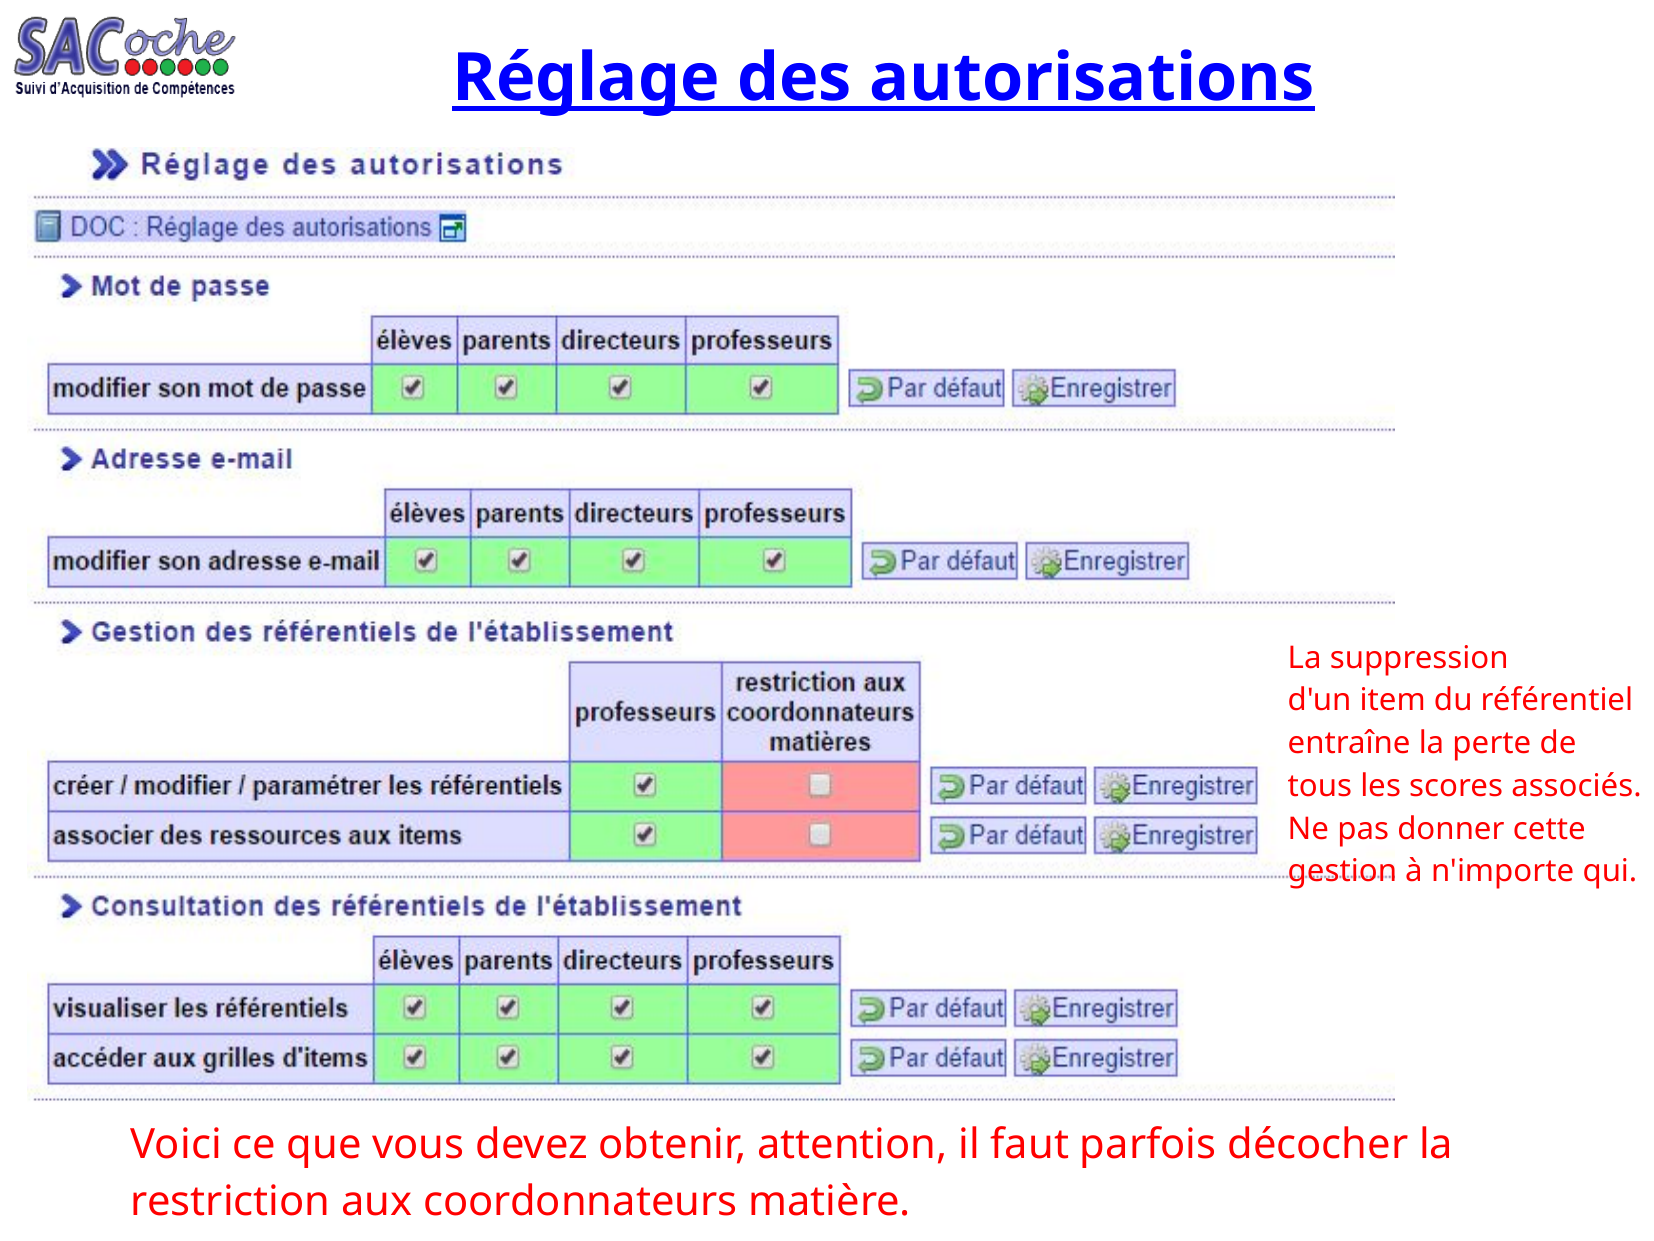

# Réglage des autorisations
La suppression
d'un item du référentiel
entraîne la perte de
tous les scores associés.
Ne pas donner cette
gestion à n'importe qui.
Voici ce que vous devez obtenir, attention, il faut parfois décocher la restriction aux coordonnateurs matière.